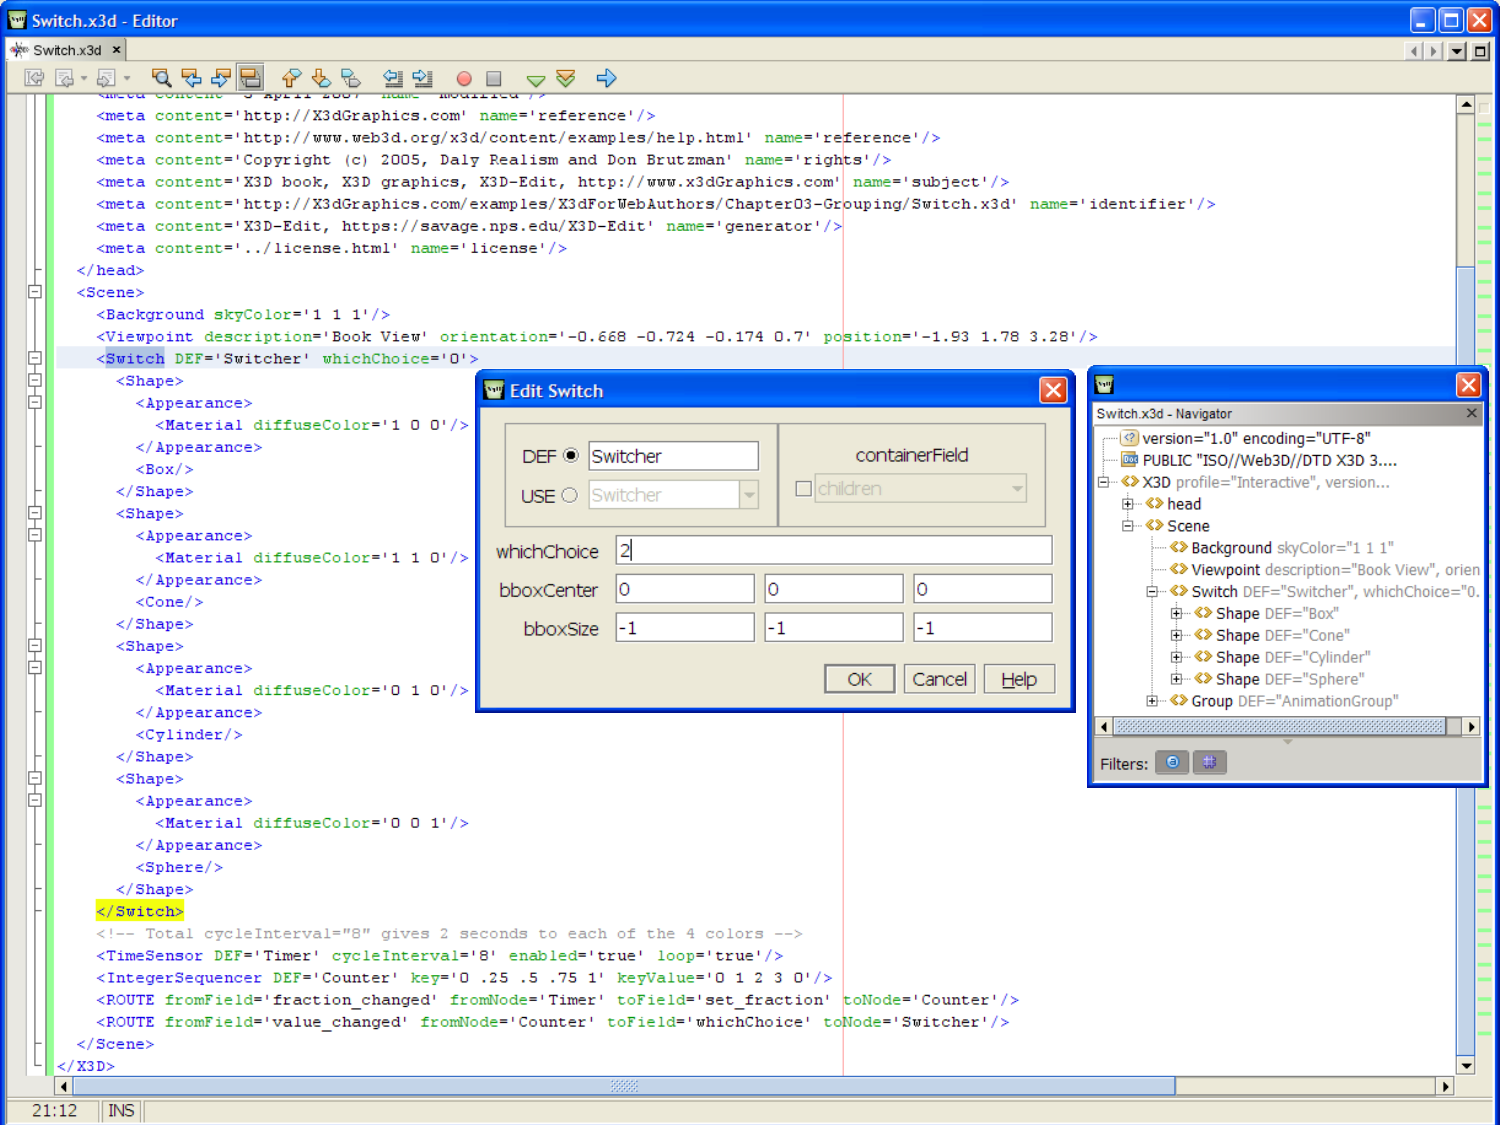

Switch node X3D-Edit
# Switch node X3D-Edit